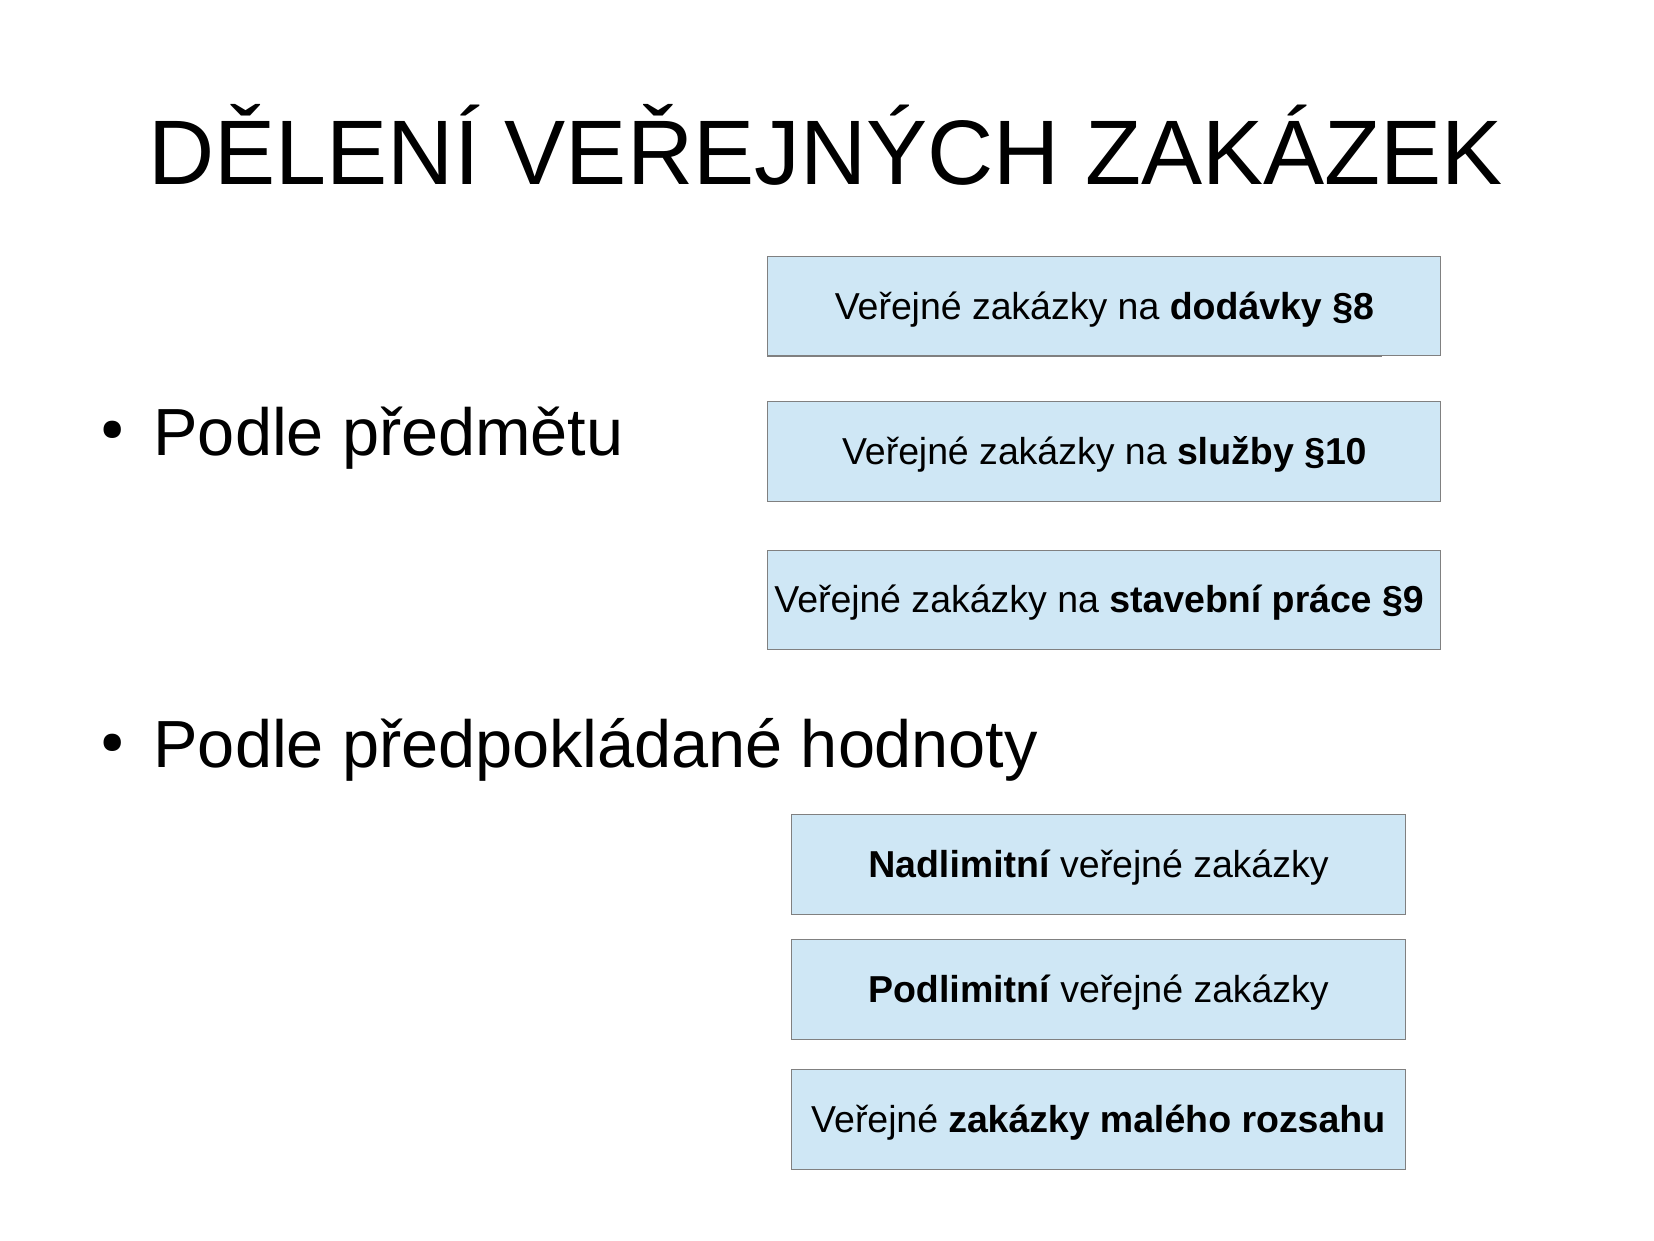

# DĚLENÍ VEŘEJNÝCH ZAKÁZEK
Veřejné zakázky na služby
Veřejné zakázky na dodávky §8
Veřejné zakázky na služby
Podle předmětu
Podle předpokládané hodnoty
Veřejné zakázky na služby §10
Veřejné zakázky na stavební práce §9
Nadlimitní veřejné zakázky
Podlimitní veřejné zakázky
Veřejné zakázky malého rozsahu